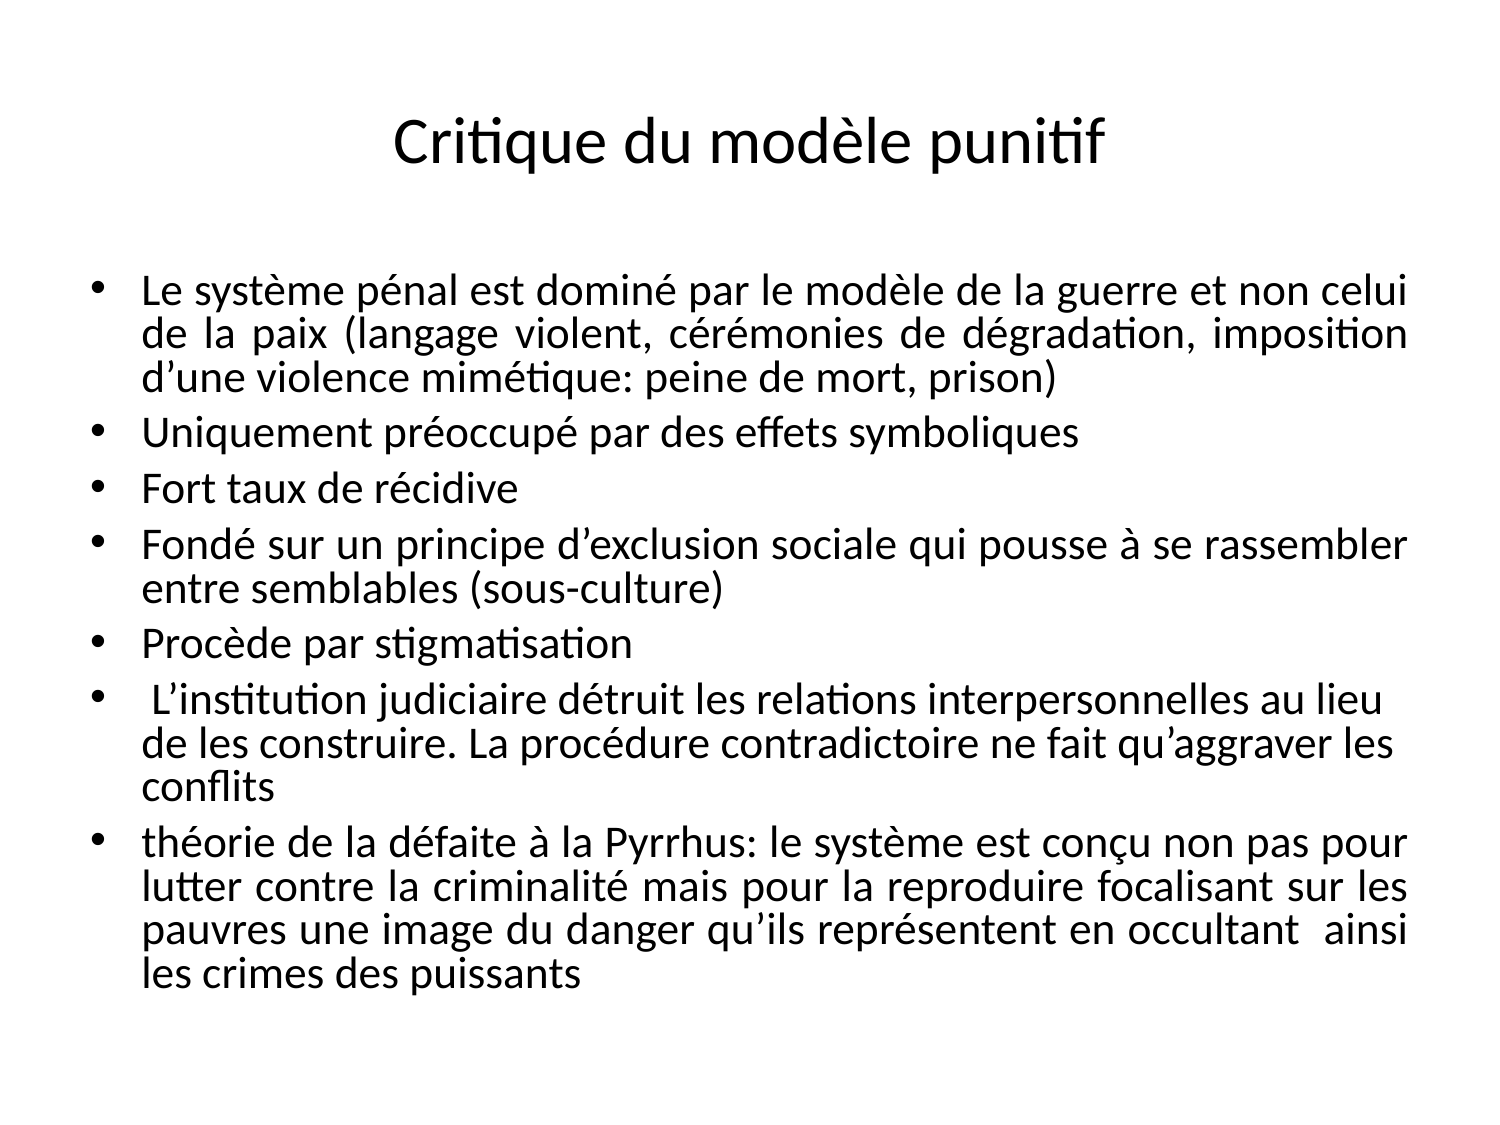

# Critique du modèle punitif
Le système pénal est dominé par le modèle de la guerre et non celui de la paix (langage violent, cérémonies de dégradation, imposition d’une violence mimétique: peine de mort, prison)
Uniquement préoccupé par des effets symboliques
Fort taux de récidive
Fondé sur un principe d’exclusion sociale qui pousse à se rassembler entre semblables (sous-culture)
Procède par stigmatisation
 L’institution judiciaire détruit les relations interpersonnelles au lieu de les construire. La procédure contradictoire ne fait qu’aggraver les conflits
théorie de la défaite à la Pyrrhus: le système est conçu non pas pour lutter contre la criminalité mais pour la reproduire focalisant sur les pauvres une image du danger qu’ils représentent en occultant ainsi les crimes des puissants